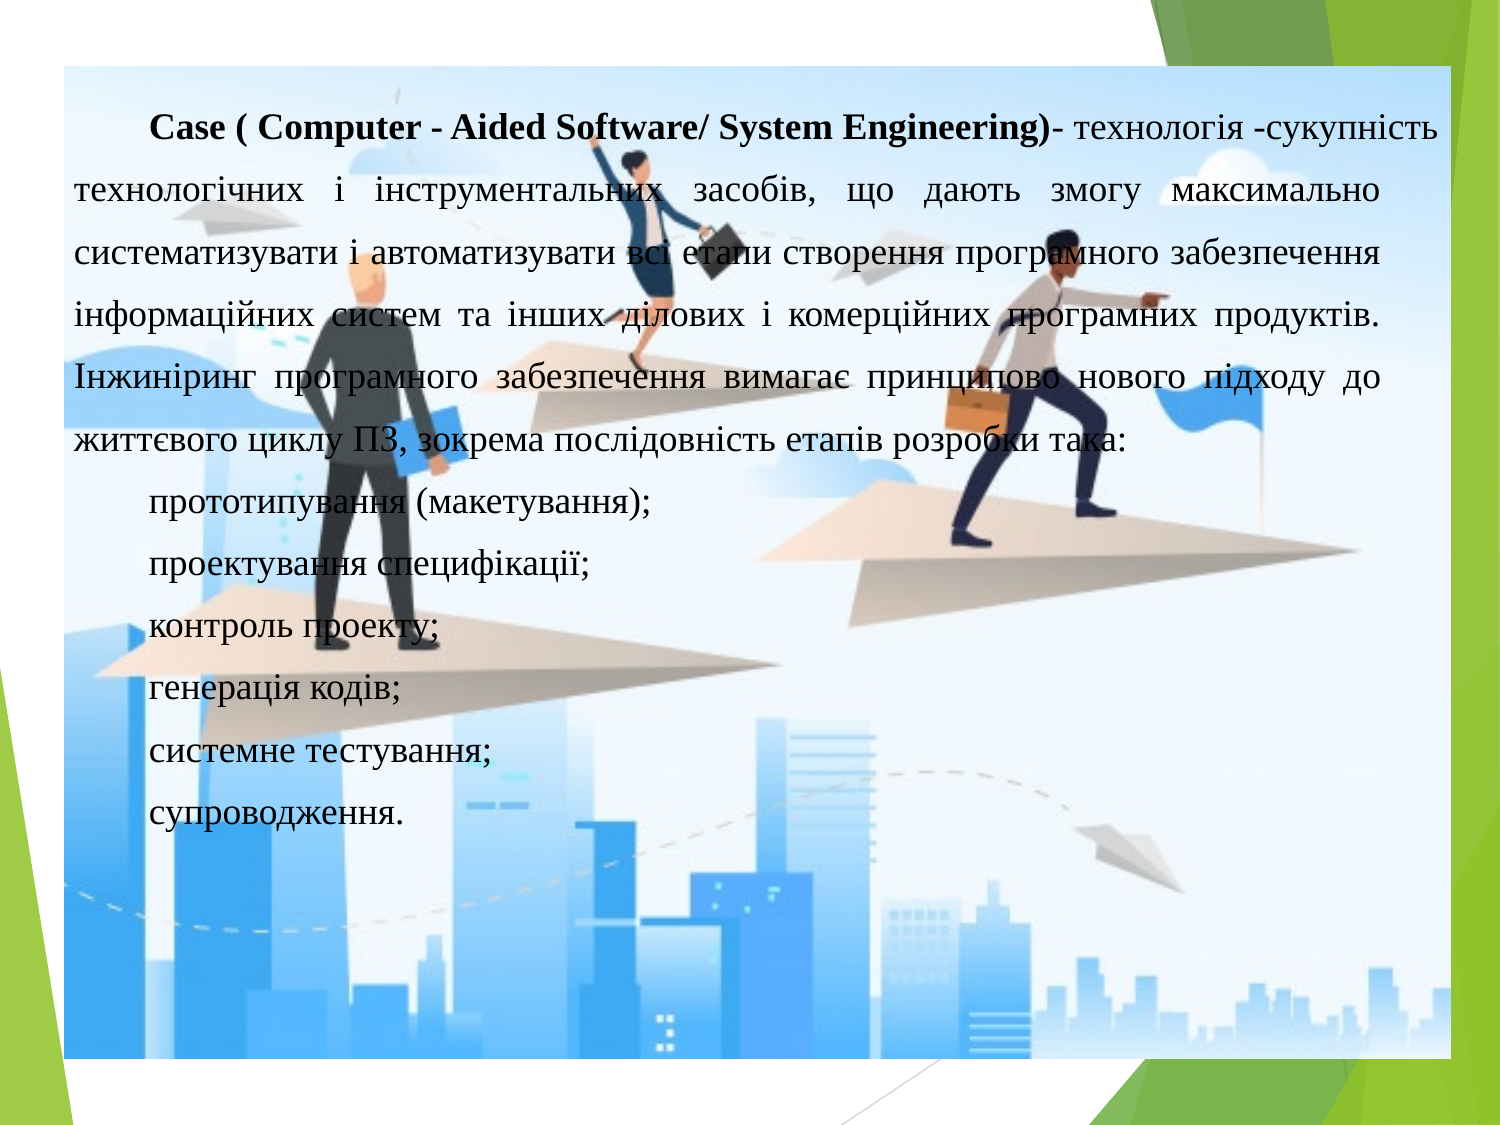

Casе ( Computer - Aided Software/ System Engineering)- технологія -сукупність технологічних і інструментальних засобів, що дають змогу максимально систематизувати і автоматизувати всі етапи створення програмного забезпечення інформаційних систем та інших ділових і комерційних програмних продуктів. Інжиніринг програмного забезпечення вимагає принципово нового підходу до життєвого циклу ПЗ, зокрема послідовність етапів розробки така:
прототипування (макетування);
проектування специфікації;
контроль проекту;
генерація кодів;
системне тестування;
супроводження.